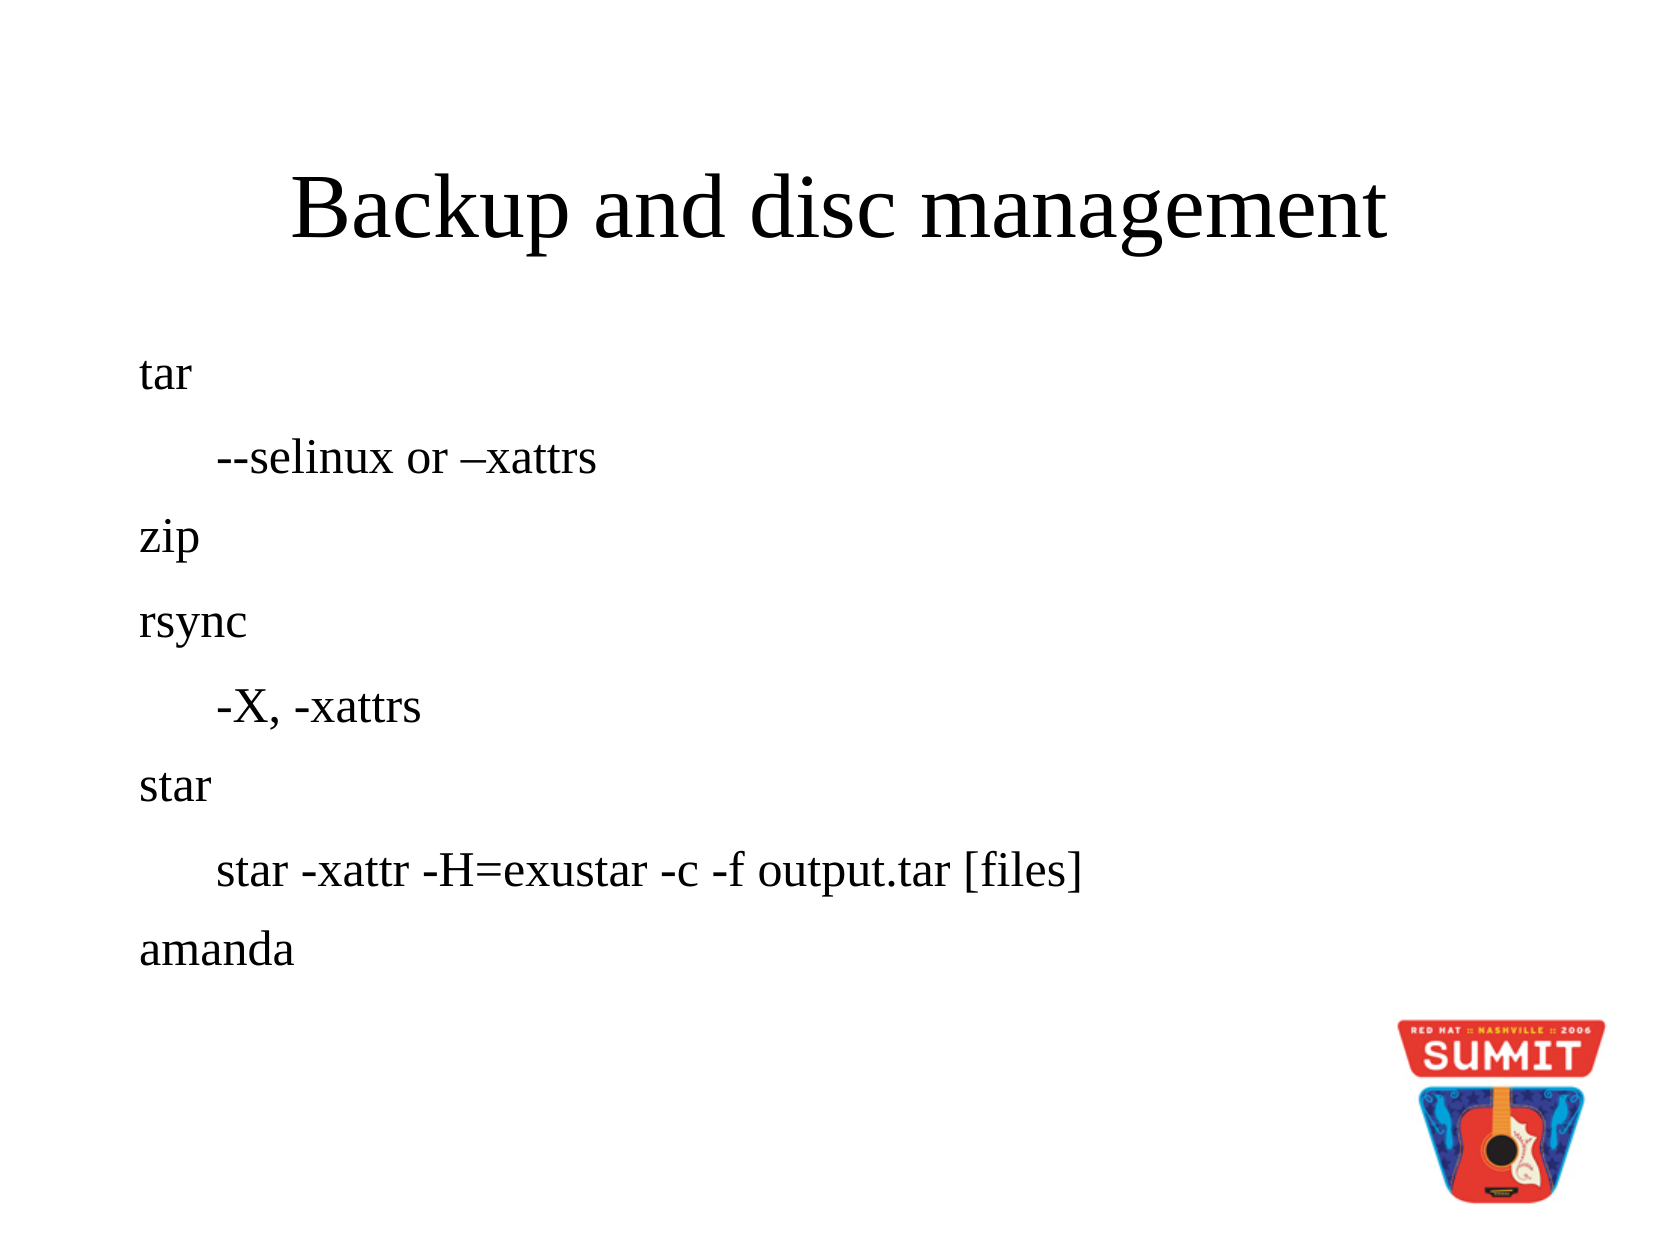

# Backup and disc management
tar
--selinux or –xattrs
zip
rsync
-X, -xattrs
star
star -xattr -H=exustar -c -f output.tar [files]
amanda